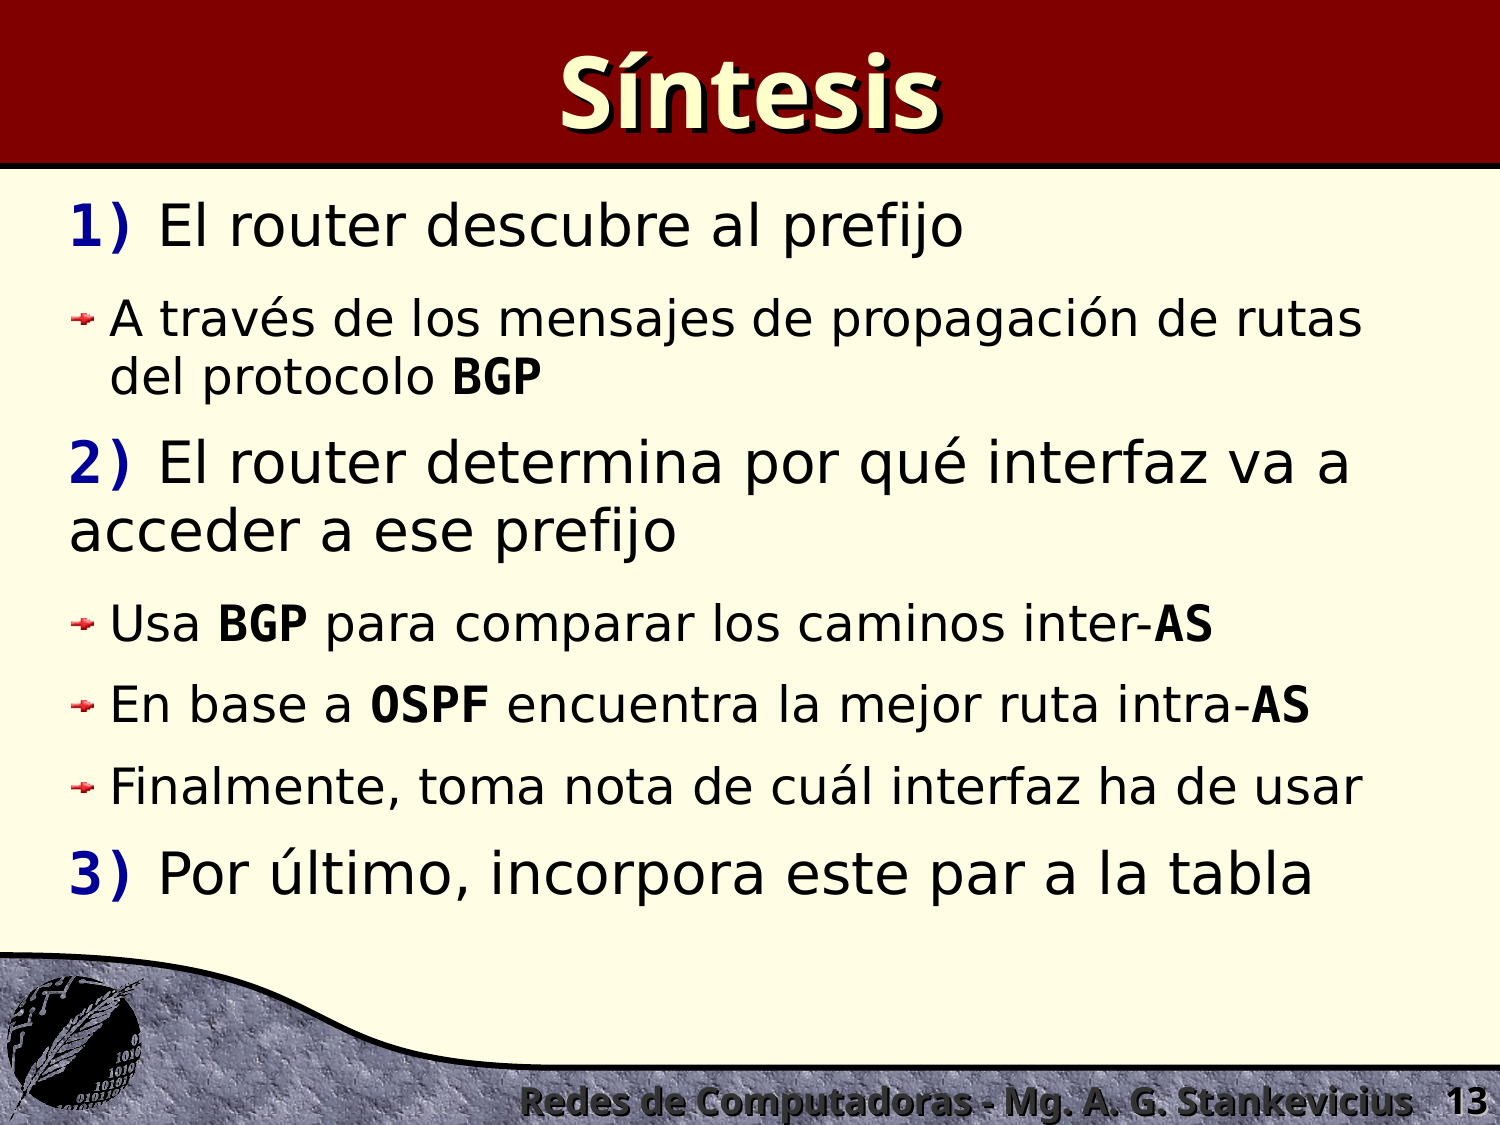

# Síntesis
1) El router descubre al prefijo
A través de los mensajes de propagación de rutas
del protocolo BGP
2) El router determina por qué interfaz va a acceder a ese prefijo
Usa BGP para comparar los caminos inter-AS
En base a OSPF encuentra la mejor ruta intra-AS
Finalmente, toma nota de cuál interfaz ha de usar
3) Por último, incorpora este par a la tabla
13